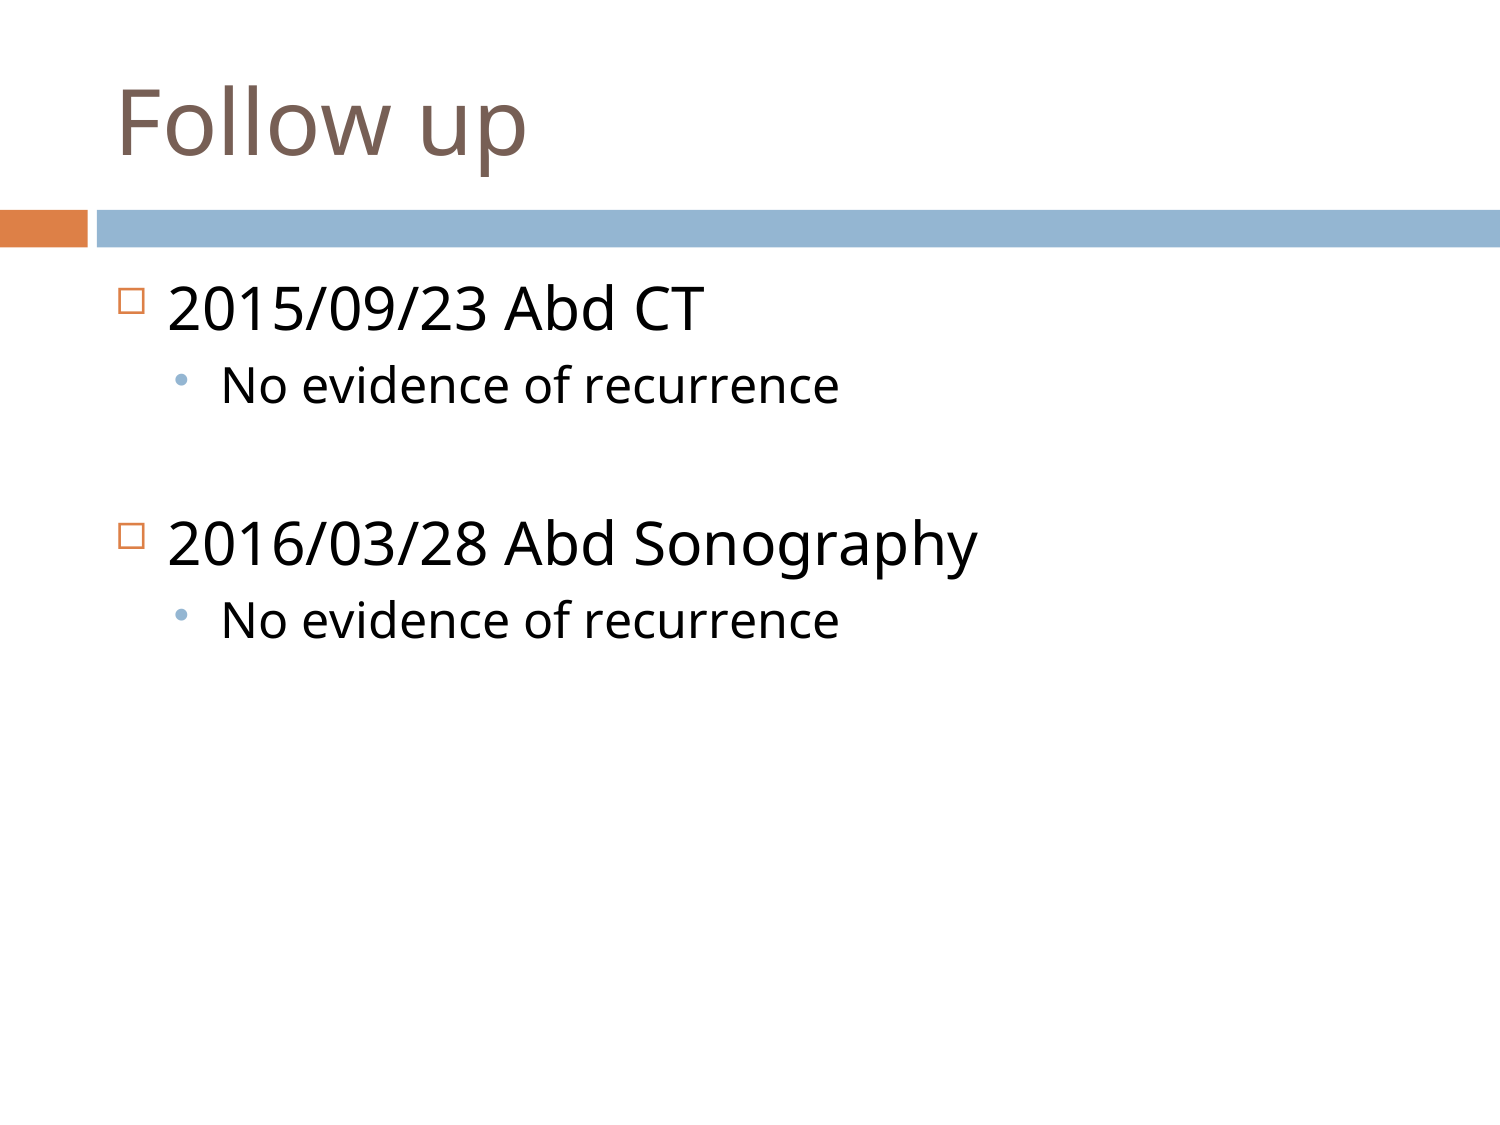

# Follow up
2015/09/23 Abd CT
No evidence of recurrence
2016/03/28 Abd Sonography
No evidence of recurrence